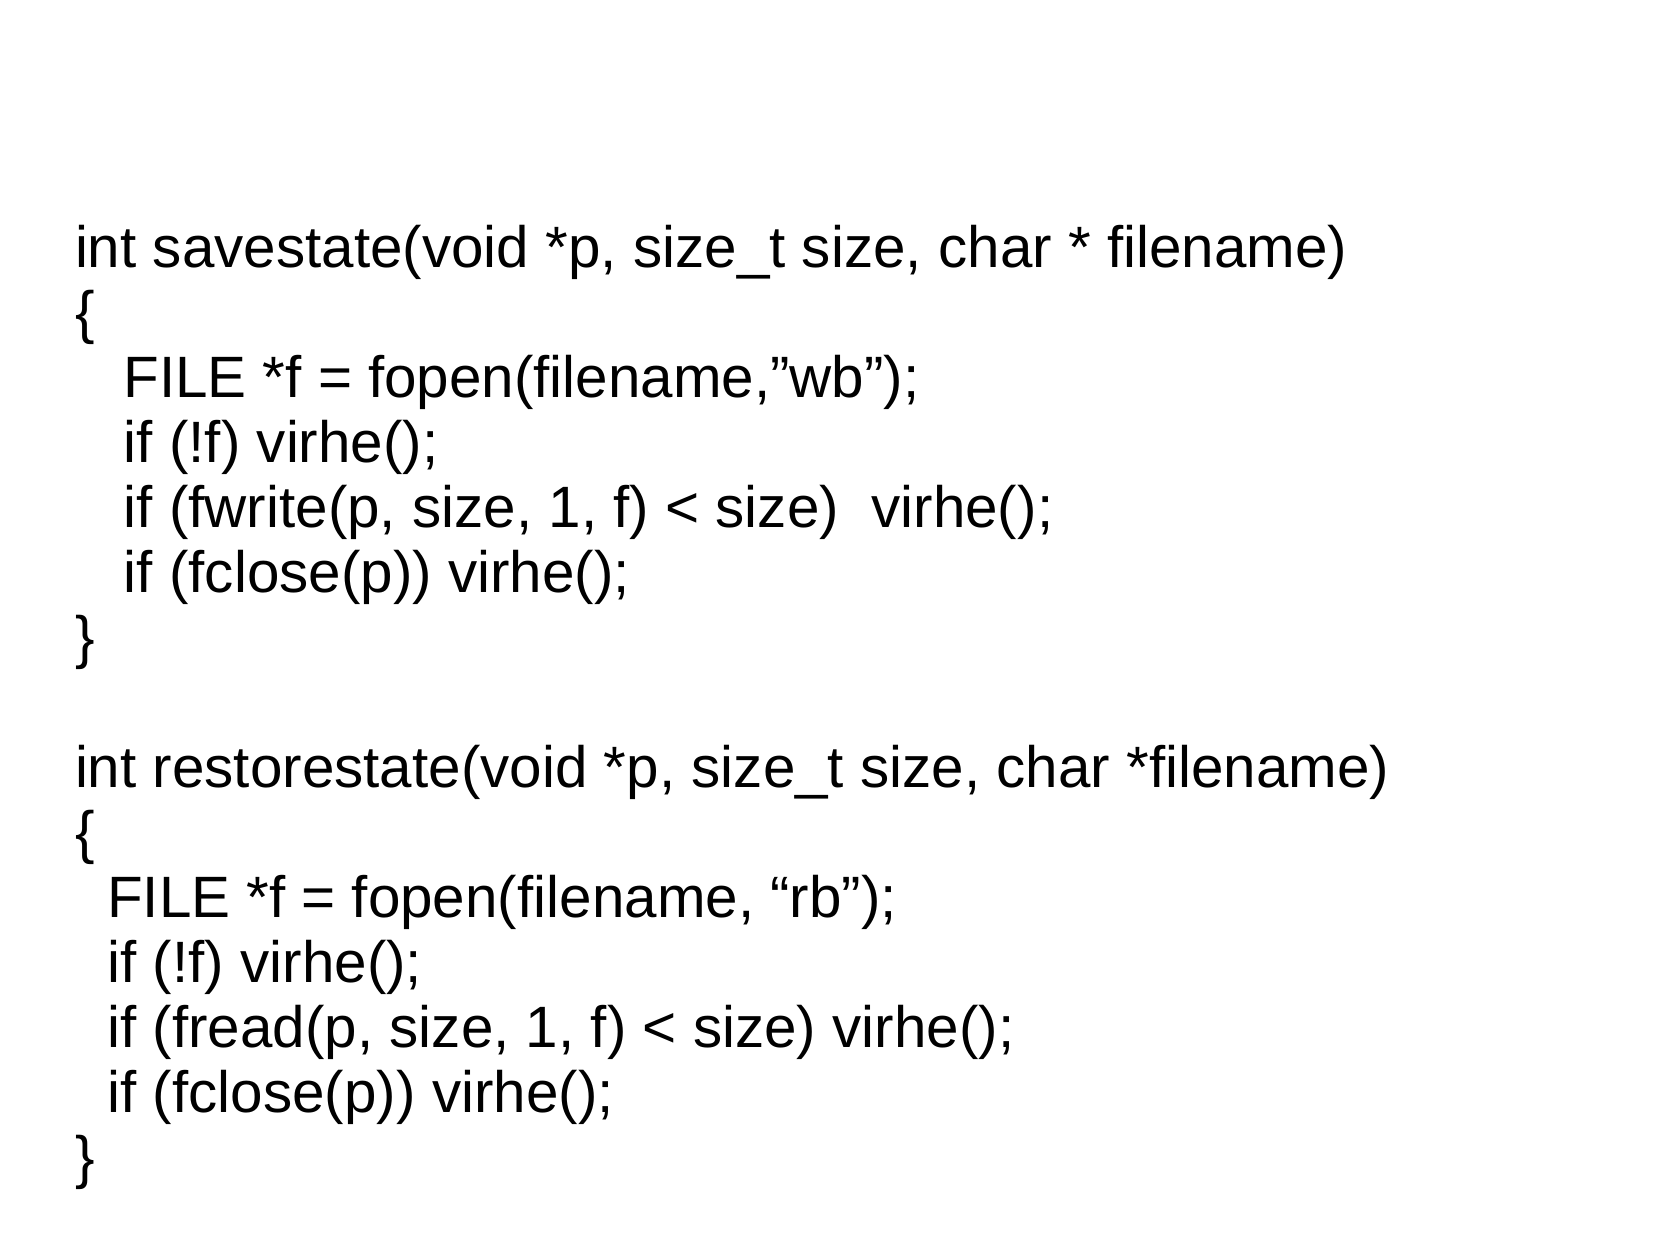

int savestate(void *p, size_t size, char * filename)
{
 FILE *f = fopen(filename,”wb”);
 if (!f) virhe();
 if (fwrite(p, size, 1, f) < size) virhe();
 if (fclose(p)) virhe();
}
int restorestate(void *p, size_t size, char *filename)
{
 FILE *f = fopen(filename, “rb”);
 if (!f) virhe();
 if (fread(p, size, 1, f) < size) virhe();
 if (fclose(p)) virhe();
}